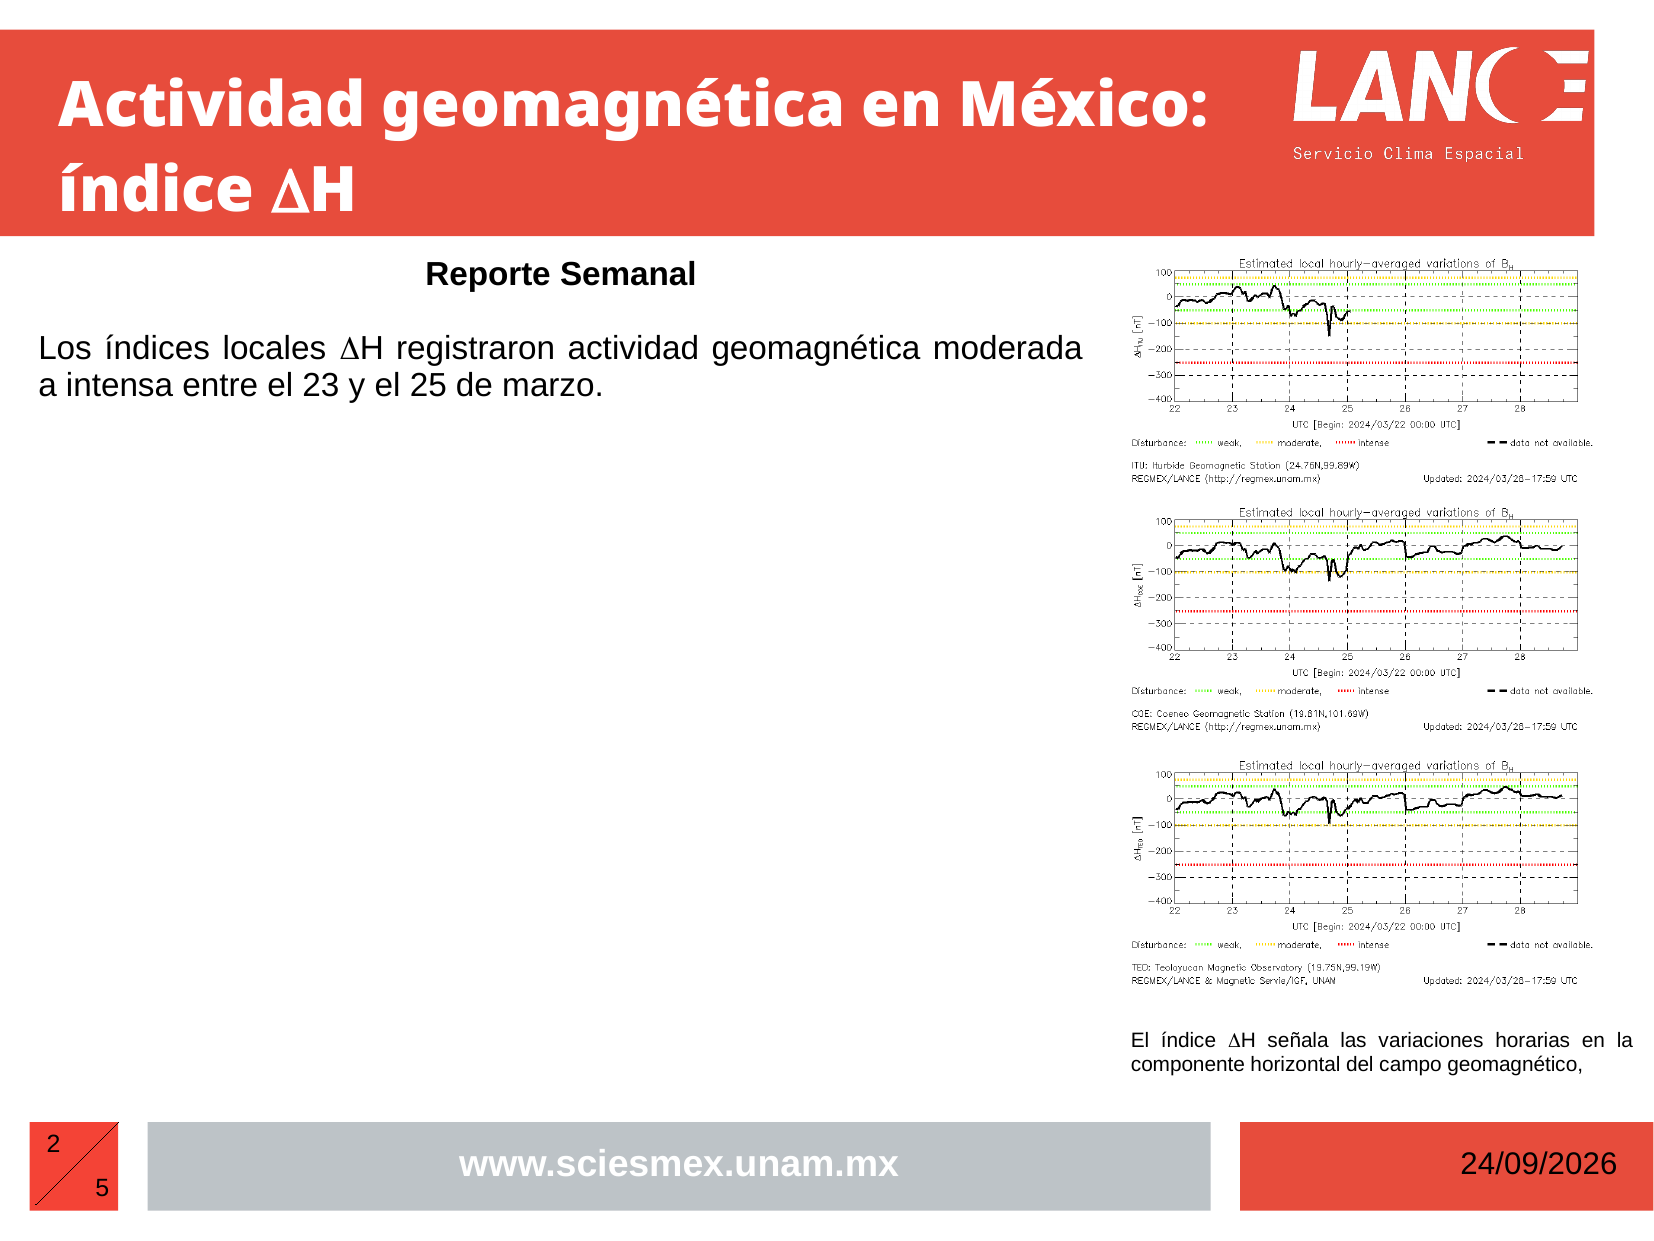

# Actividad geomagnética en México: índice DH
Reporte Semanal
Los índices locales DH registraron actividad geomagnética moderada a intensa entre el 23 y el 25 de marzo.
El índice DH señala las variaciones horarias en la componente horizontal del campo geomagnético,
www.sciesmex.unam.mx
5